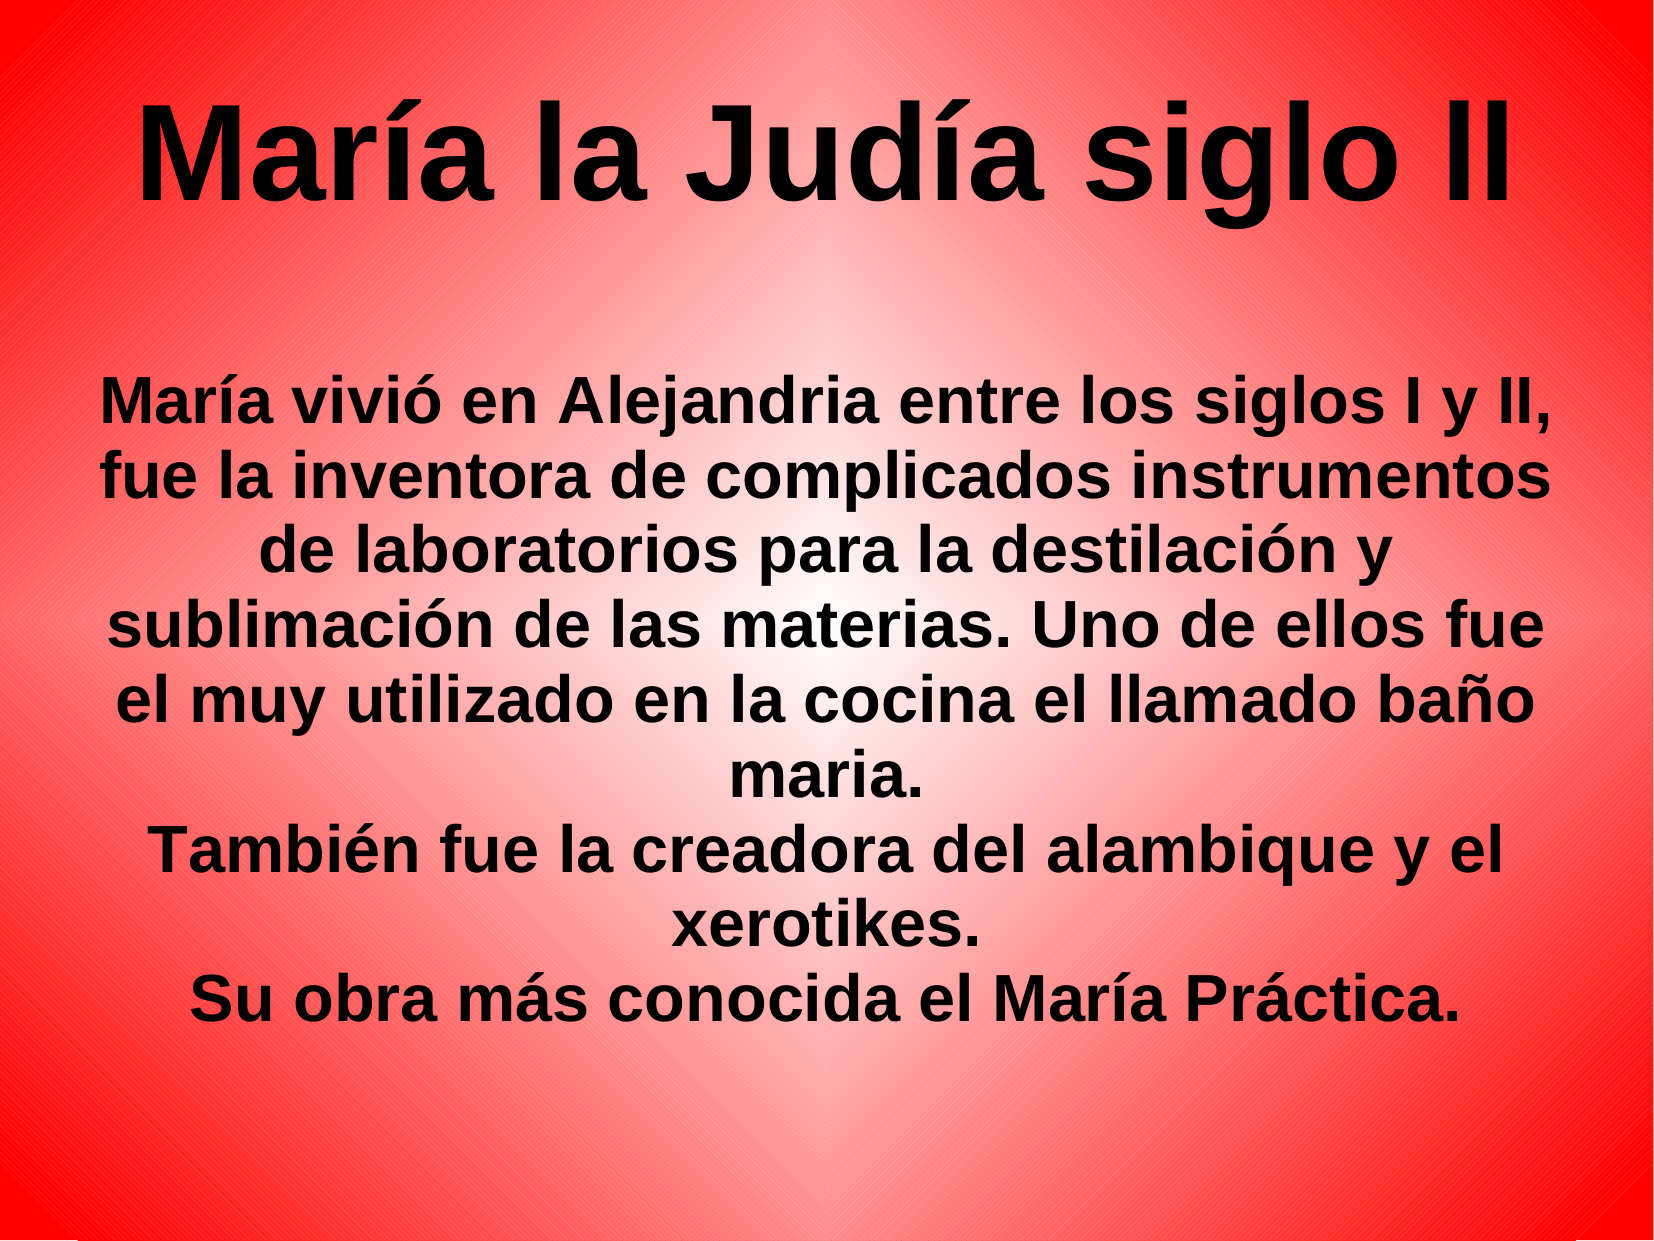

# María la Judía siglo ll
María vivió en Alejandria entre los siglos I y II, fue la inventora de complicados instrumentos de laboratorios para la destilación y sublimación de las materias. Uno de ellos fue el muy utilizado en la cocina el llamado baño maria.
También fue la creadora del alambique y el xerotikes.
Su obra más conocida el María Práctica.